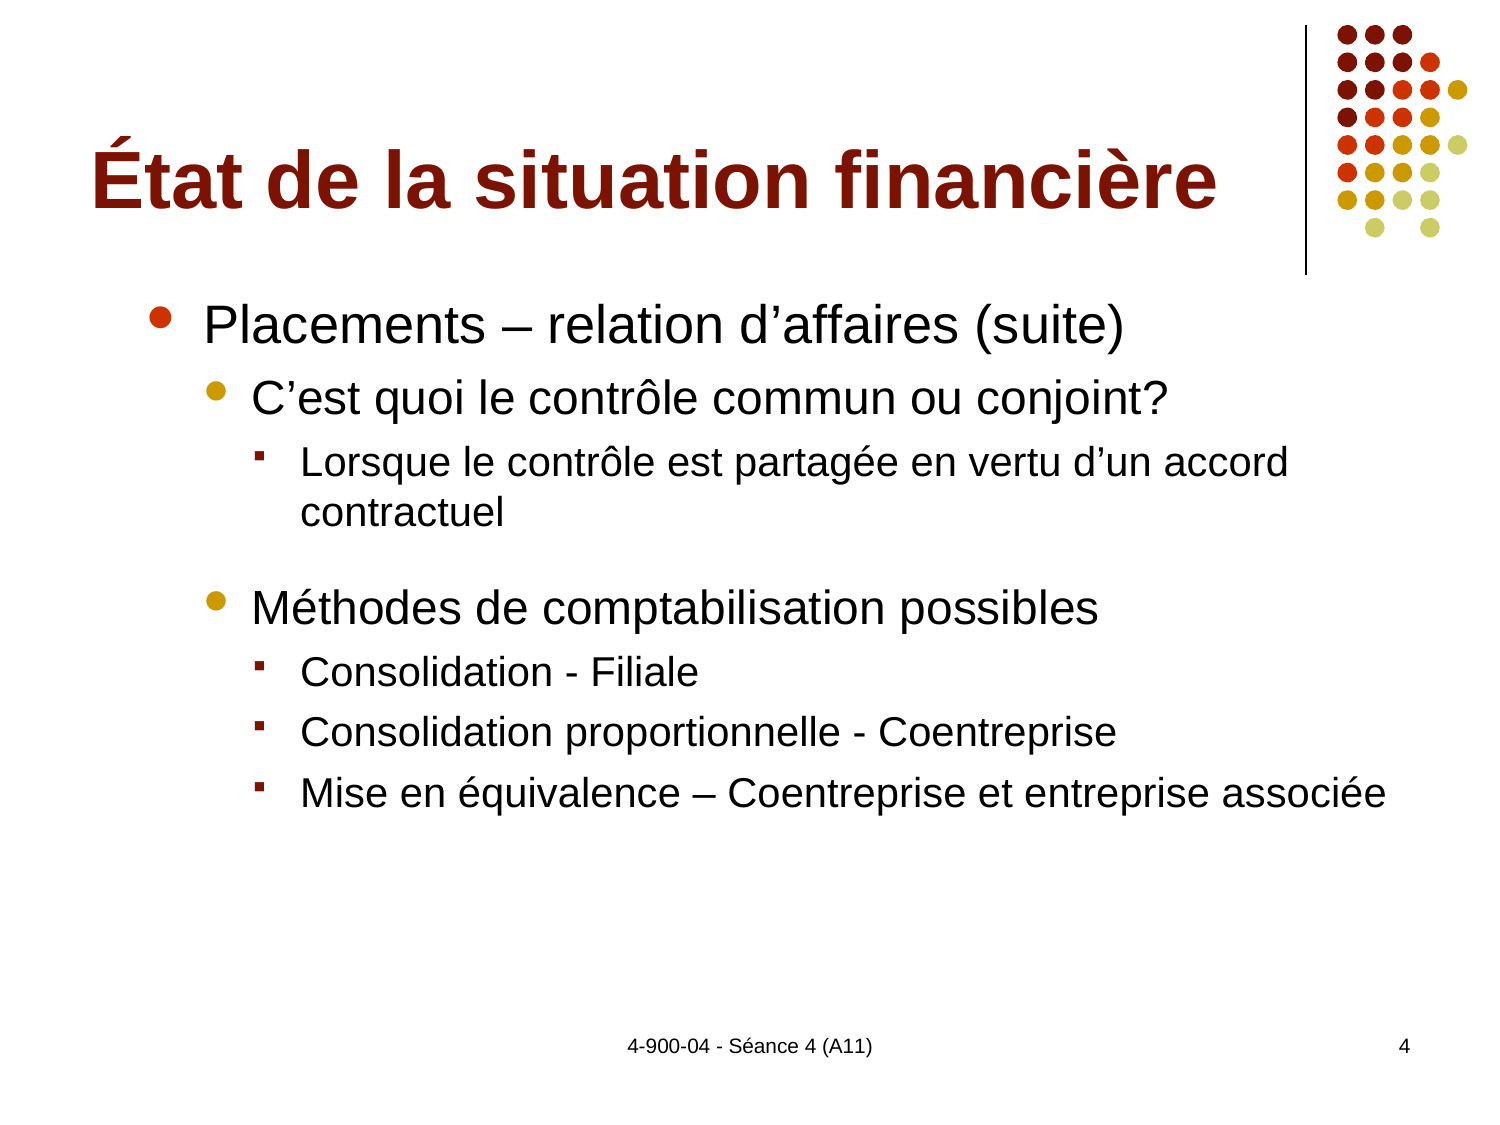

# État de la situation financière
Placements – relation d’affaires (suite)
C’est quoi le contrôle commun ou conjoint?
Lorsque le contrôle est partagée en vertu d’un accord contractuel
Méthodes de comptabilisation possibles
Consolidation - Filiale
Consolidation proportionnelle - Coentreprise
Mise en équivalence – Coentreprise et entreprise associée
4-900-04 - Séance 4 (A11)